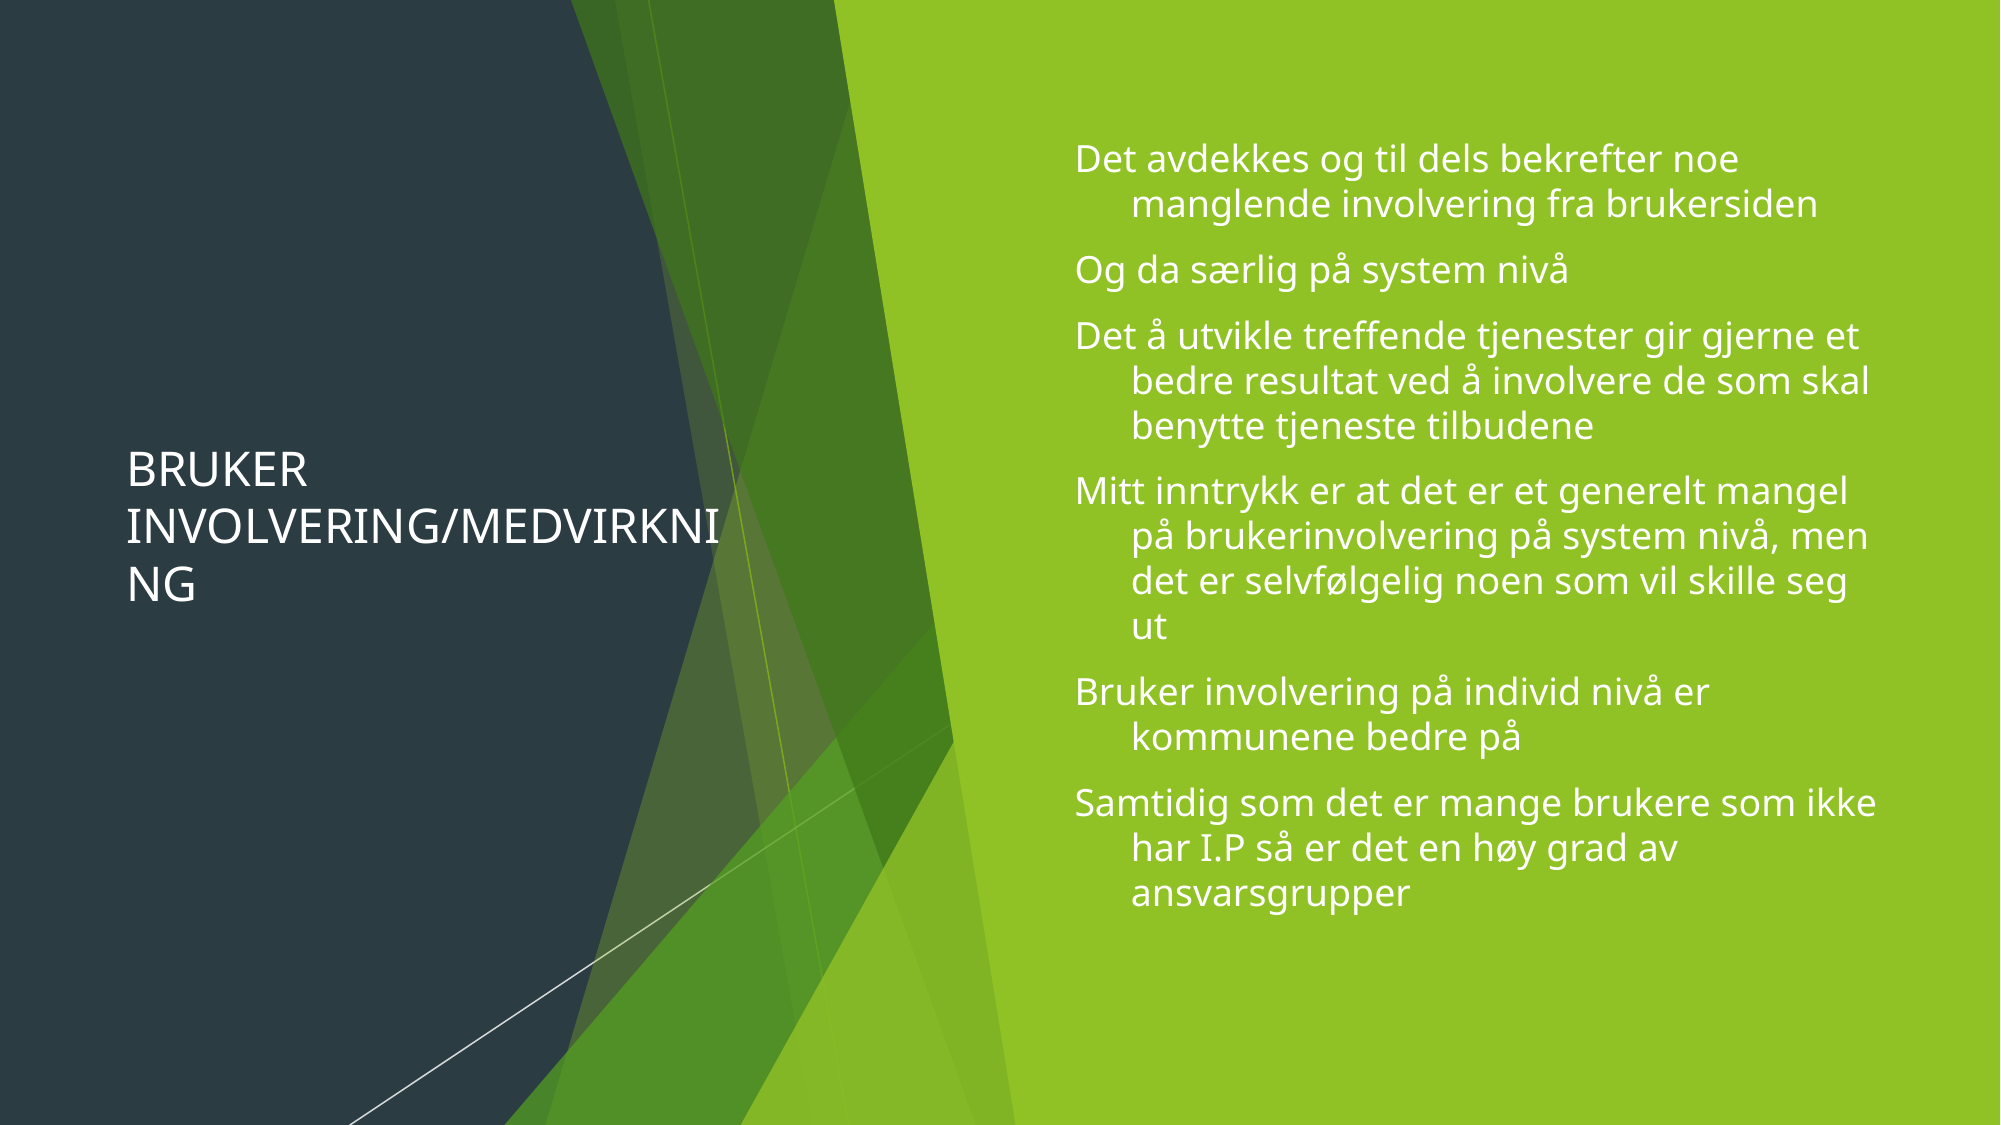

# BRUKER INVOLVERING/MEDVIRKNING
Det avdekkes og til dels bekrefter noe manglende involvering fra brukersiden
Og da særlig på system nivå
Det å utvikle treffende tjenester gir gjerne et bedre resultat ved å involvere de som skal benytte tjeneste tilbudene
Mitt inntrykk er at det er et generelt mangel på brukerinvolvering på system nivå, men det er selvfølgelig noen som vil skille seg ut
Bruker involvering på individ nivå er kommunene bedre på
Samtidig som det er mange brukere som ikke har I.P så er det en høy grad av ansvarsgrupper